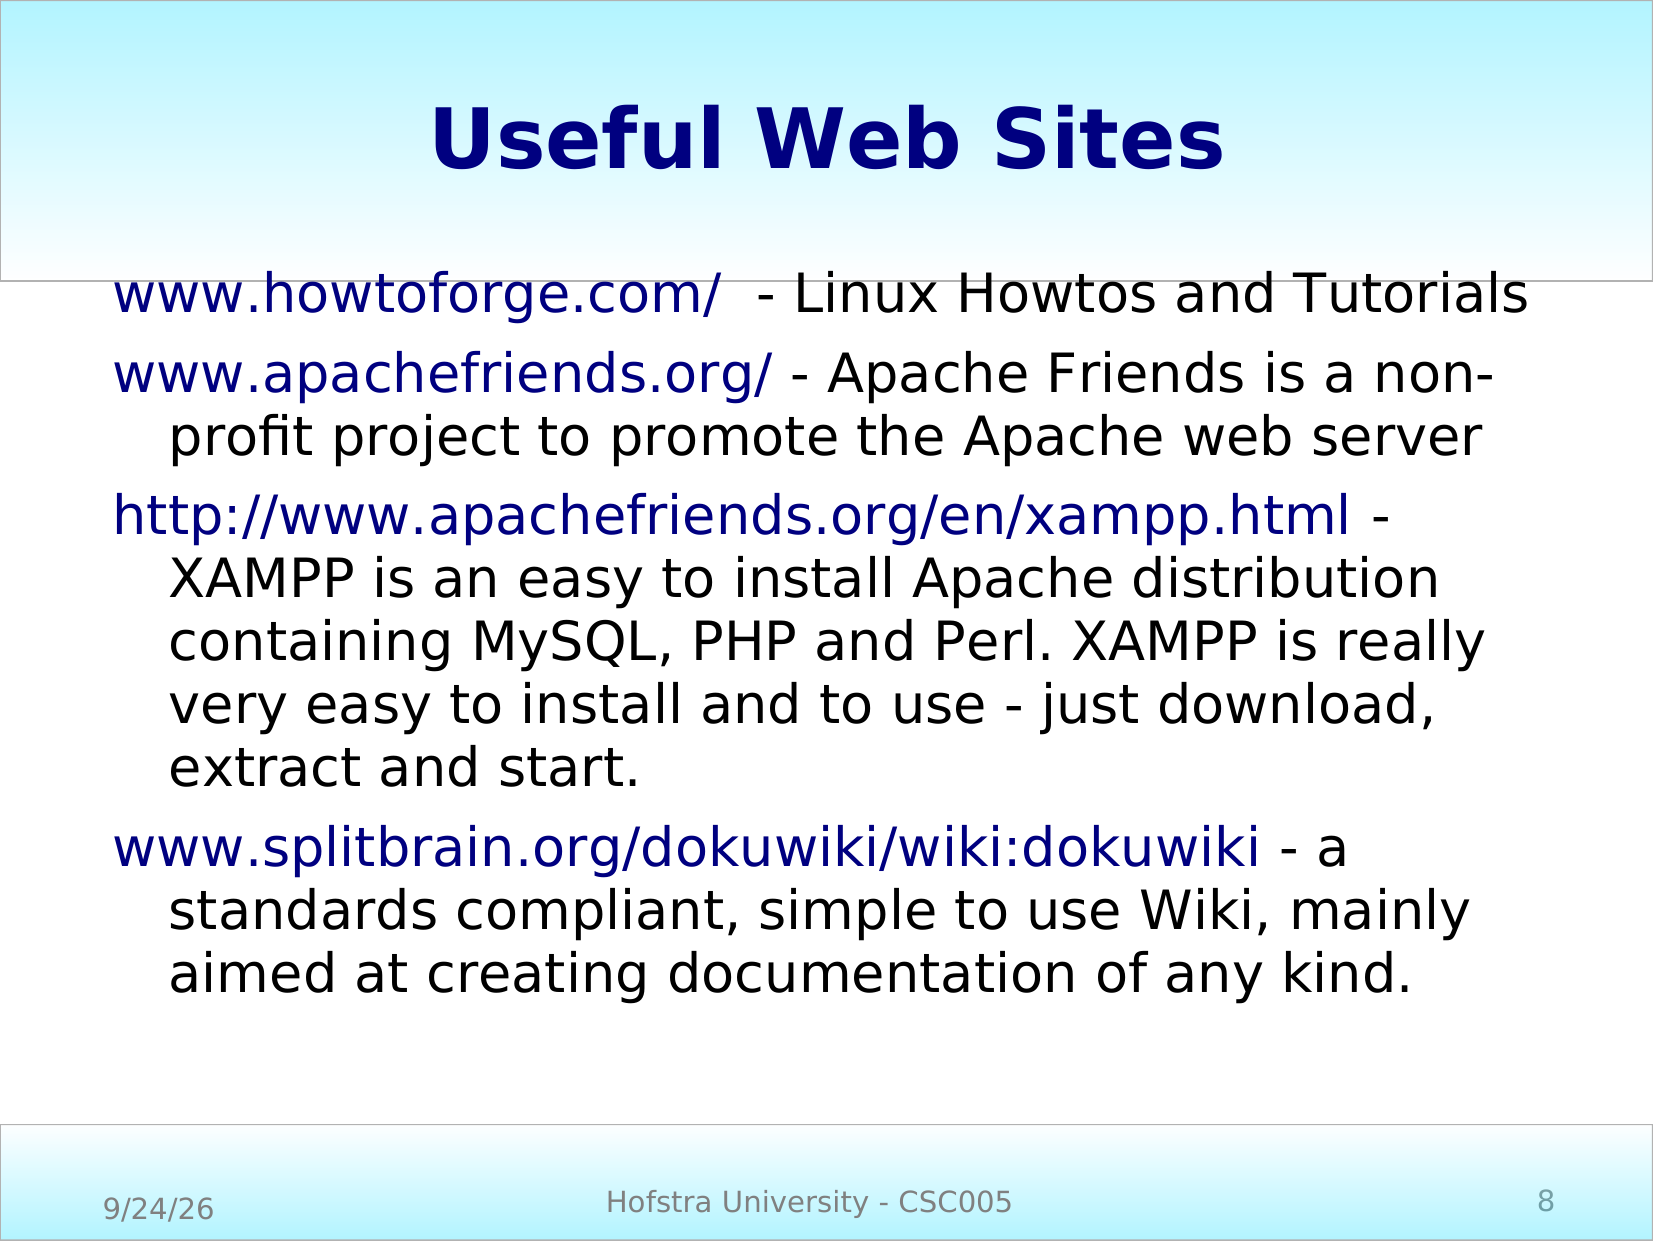

# Useful Web Sites
www.howtoforge.com/ - Linux Howtos and Tutorials
www.apachefriends.org/ - Apache Friends is a non-profit project to promote the Apache web server
http://www.apachefriends.org/en/xampp.html - XAMPP is an easy to install Apache distribution containing MySQL, PHP and Perl. XAMPP is really very easy to install and to use - just download, extract and start.
www.splitbrain.org/dokuwiki/wiki:dokuwiki - a standards compliant, simple to use Wiki, mainly aimed at creating documentation of any kind.
8
Hofstra University - CSC005